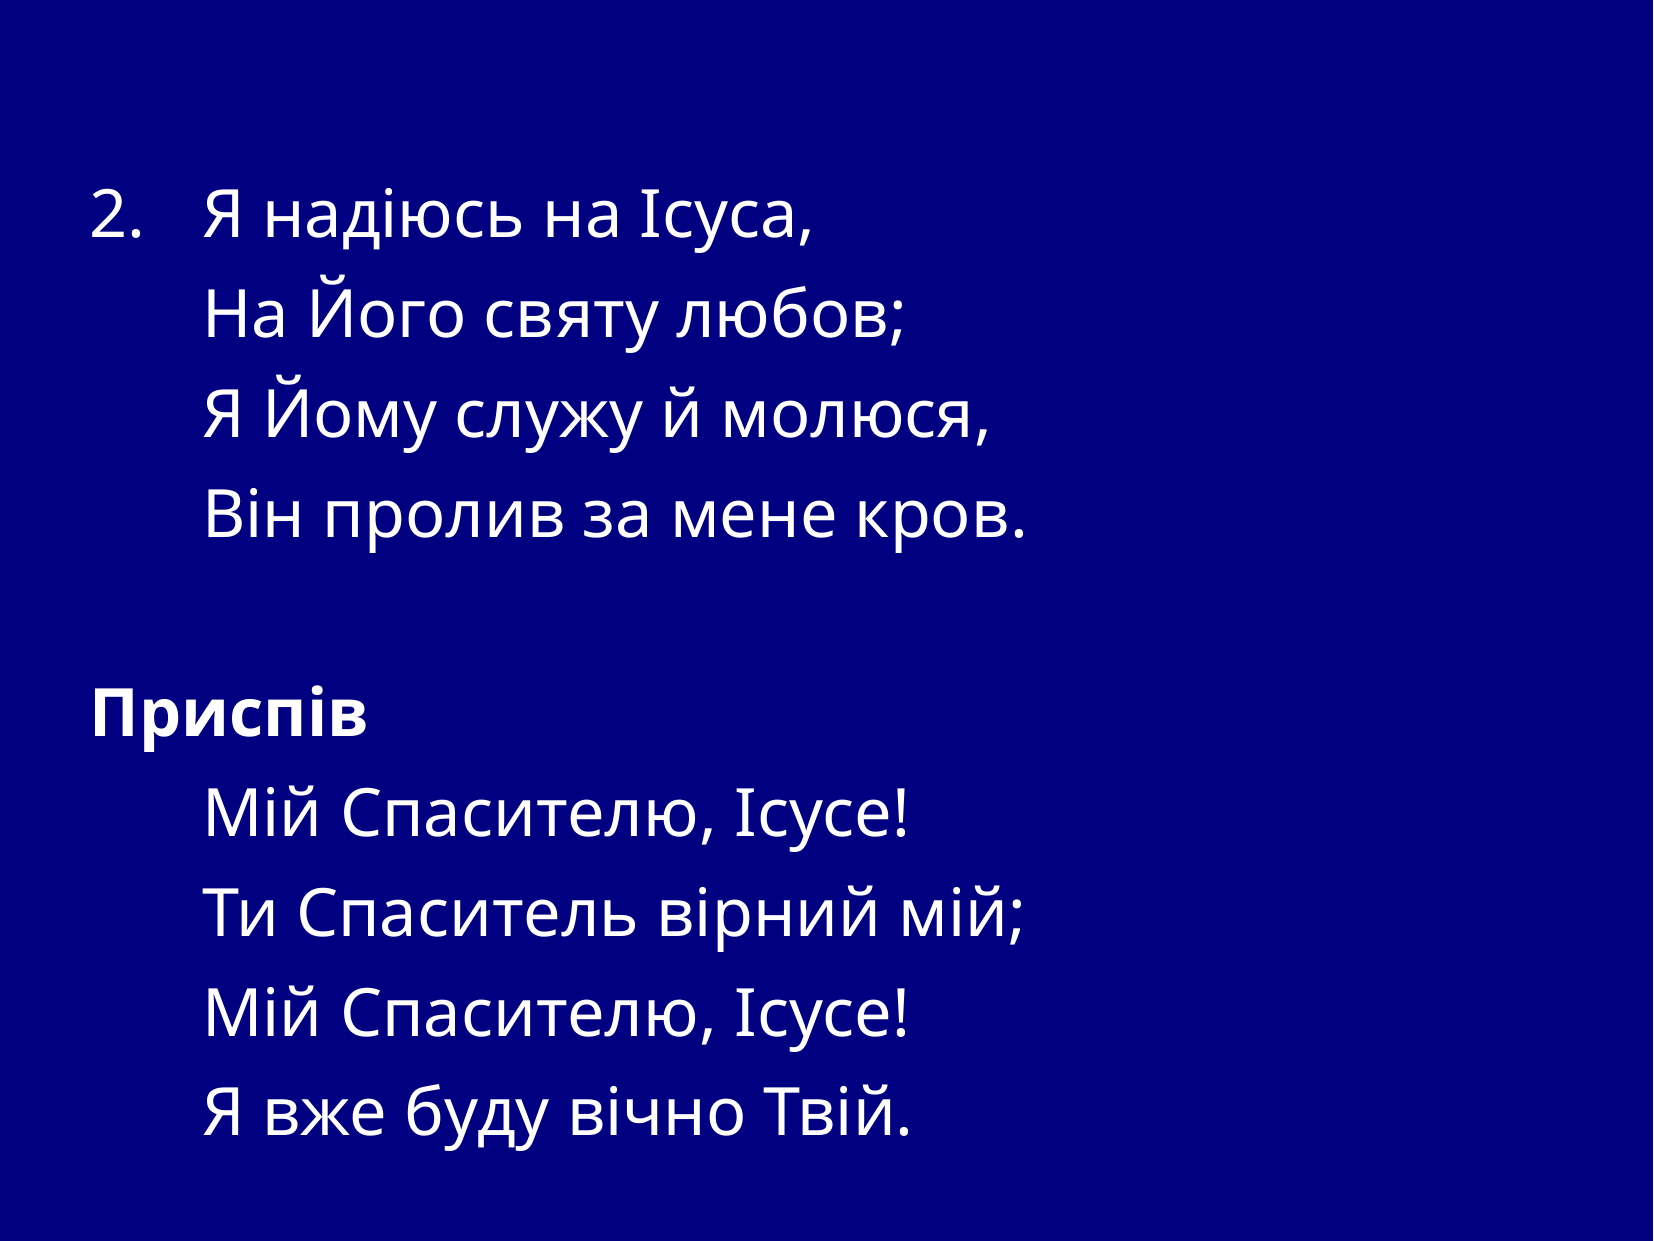

2.	Я надіюсь на Ісуса,
	На Його святу любов;
	Я Йому служу й молюся,
	Він пролив за мене кров.
Приспів
	Мій Спасителю, Ісусе!
	Ти Спаситель вірний мій;
	Мій Спасителю, Ісусе!
	Я вже буду вічно Твій.